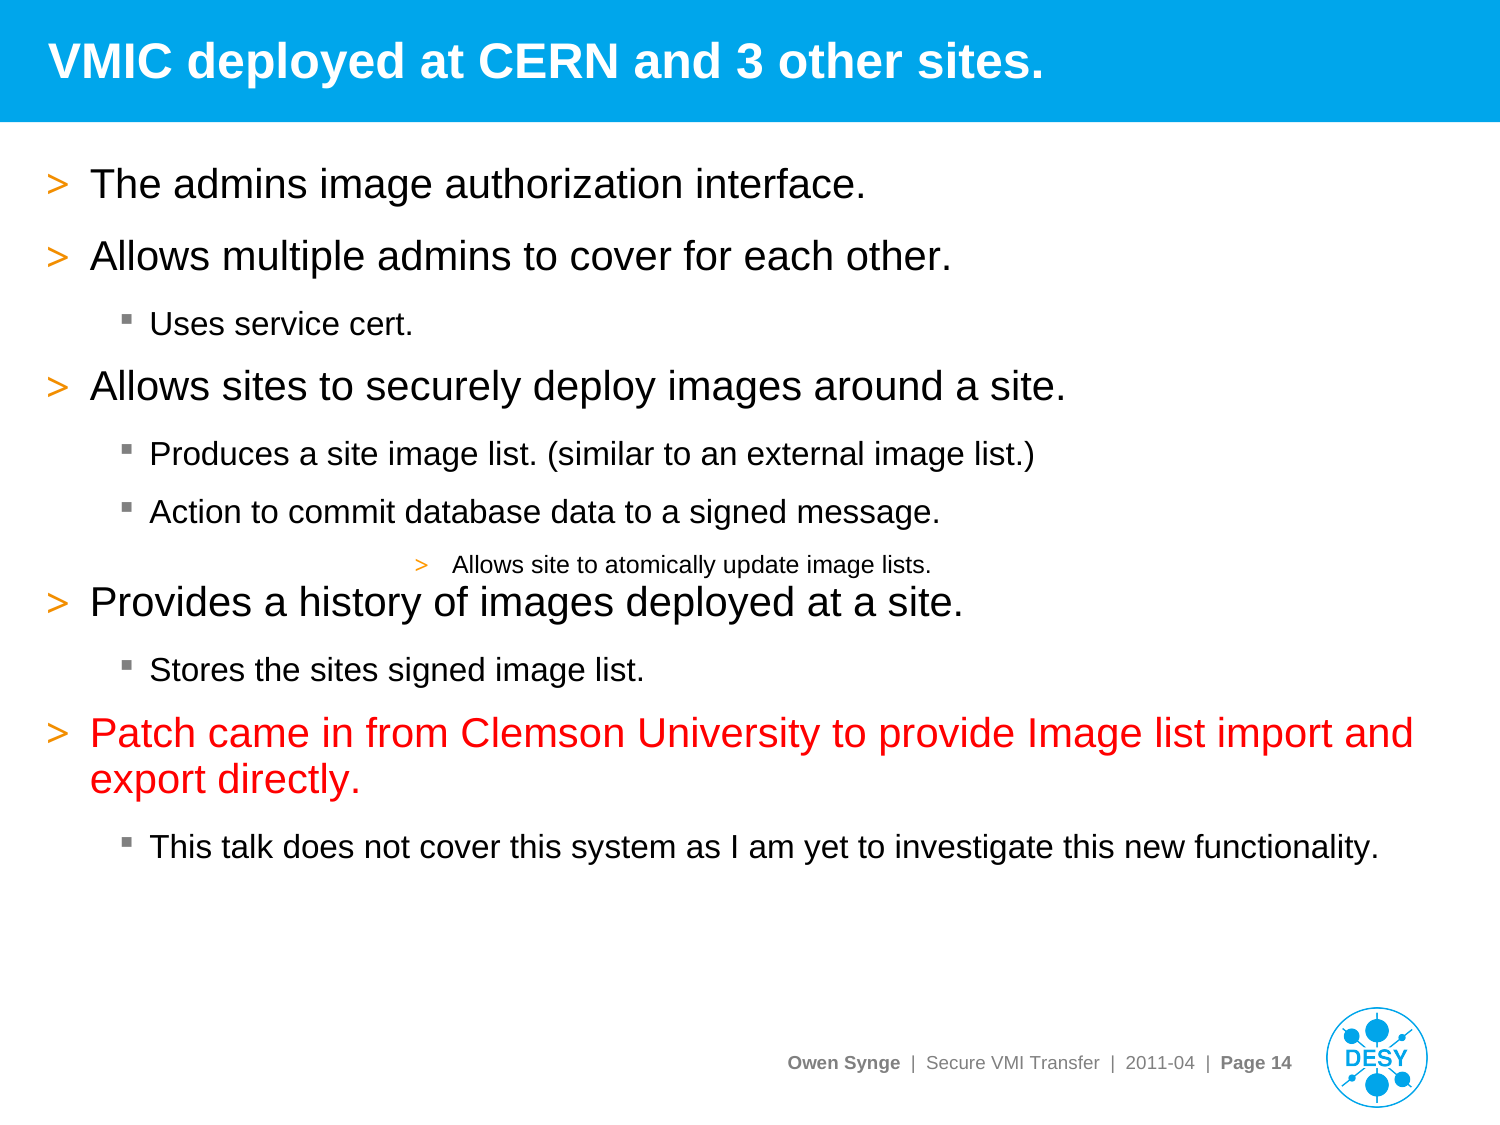

# VMIC deployed at CERN and 3 other sites.
The admins image authorization interface.
Allows multiple admins to cover for each other.
Uses service cert.
Allows sites to securely deploy images around a site.
Produces a site image list. (similar to an external image list.)
Action to commit database data to a signed message.
Allows site to atomically update image lists.
Provides a history of images deployed at a site.
Stores the sites signed image list.
Patch came in from Clemson University to provide Image list import and export directly.
This talk does not cover this system as I am yet to investigate this new functionality.